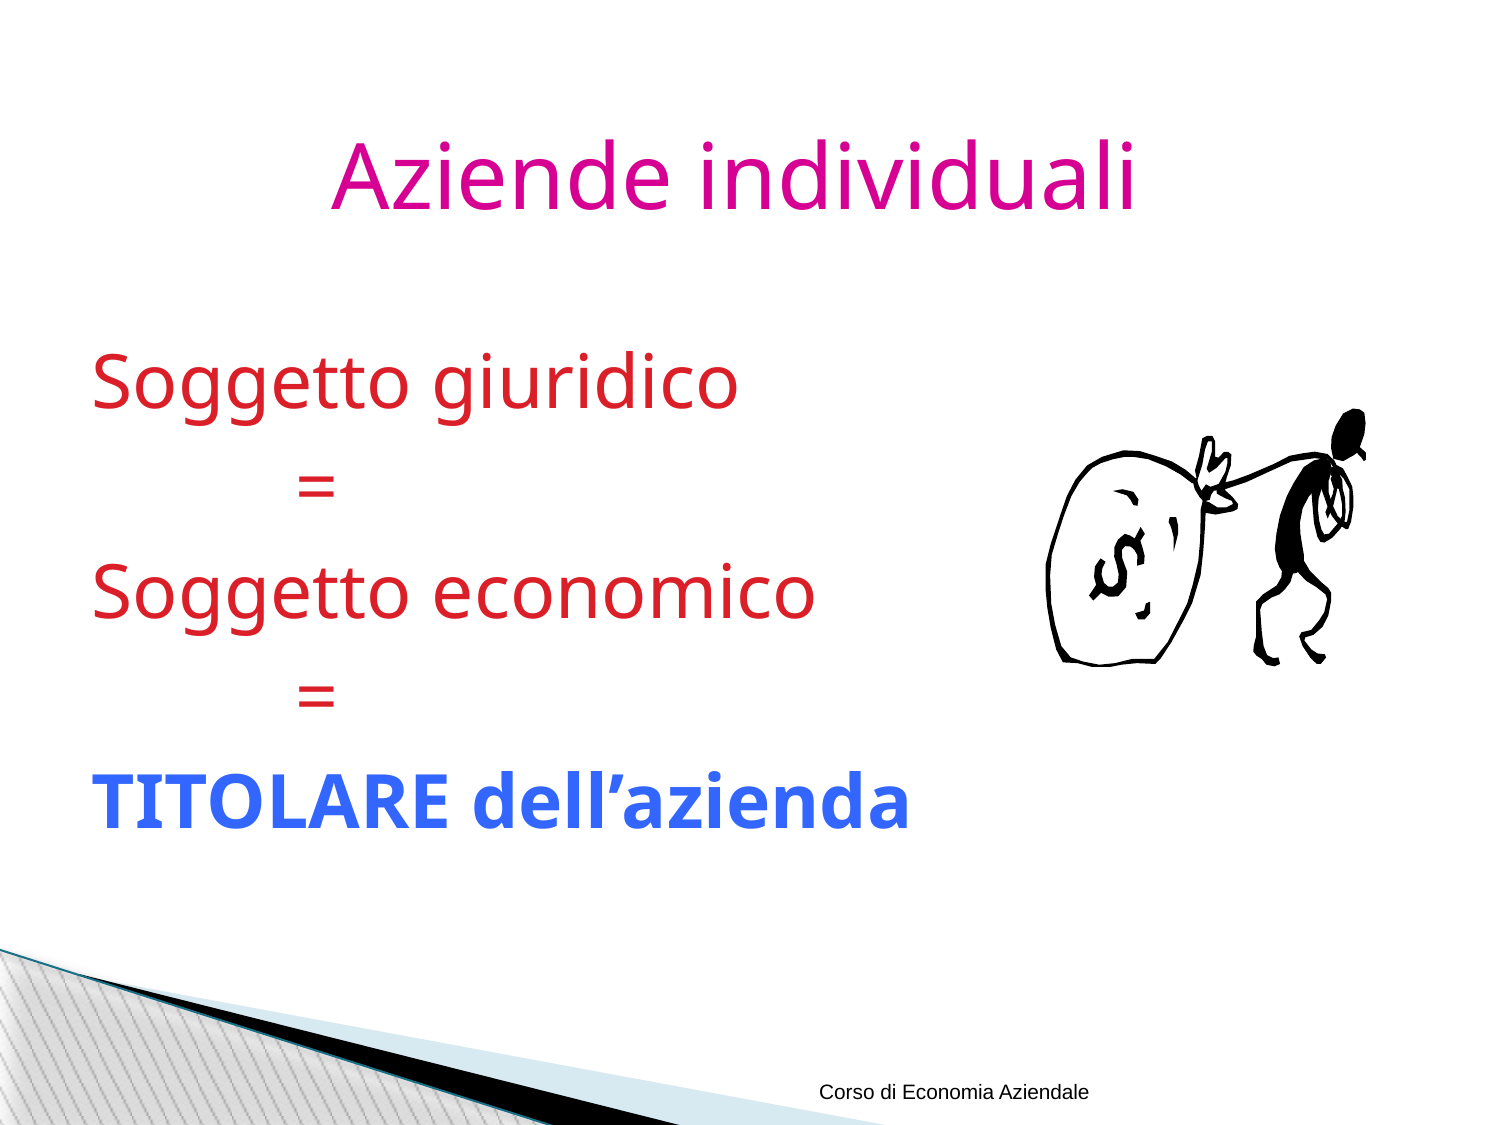

Aziende individuali
Soggetto giuridico
			=
Soggetto economico
			=
TITOLARE dell’azienda
Corso di Economia Aziendale